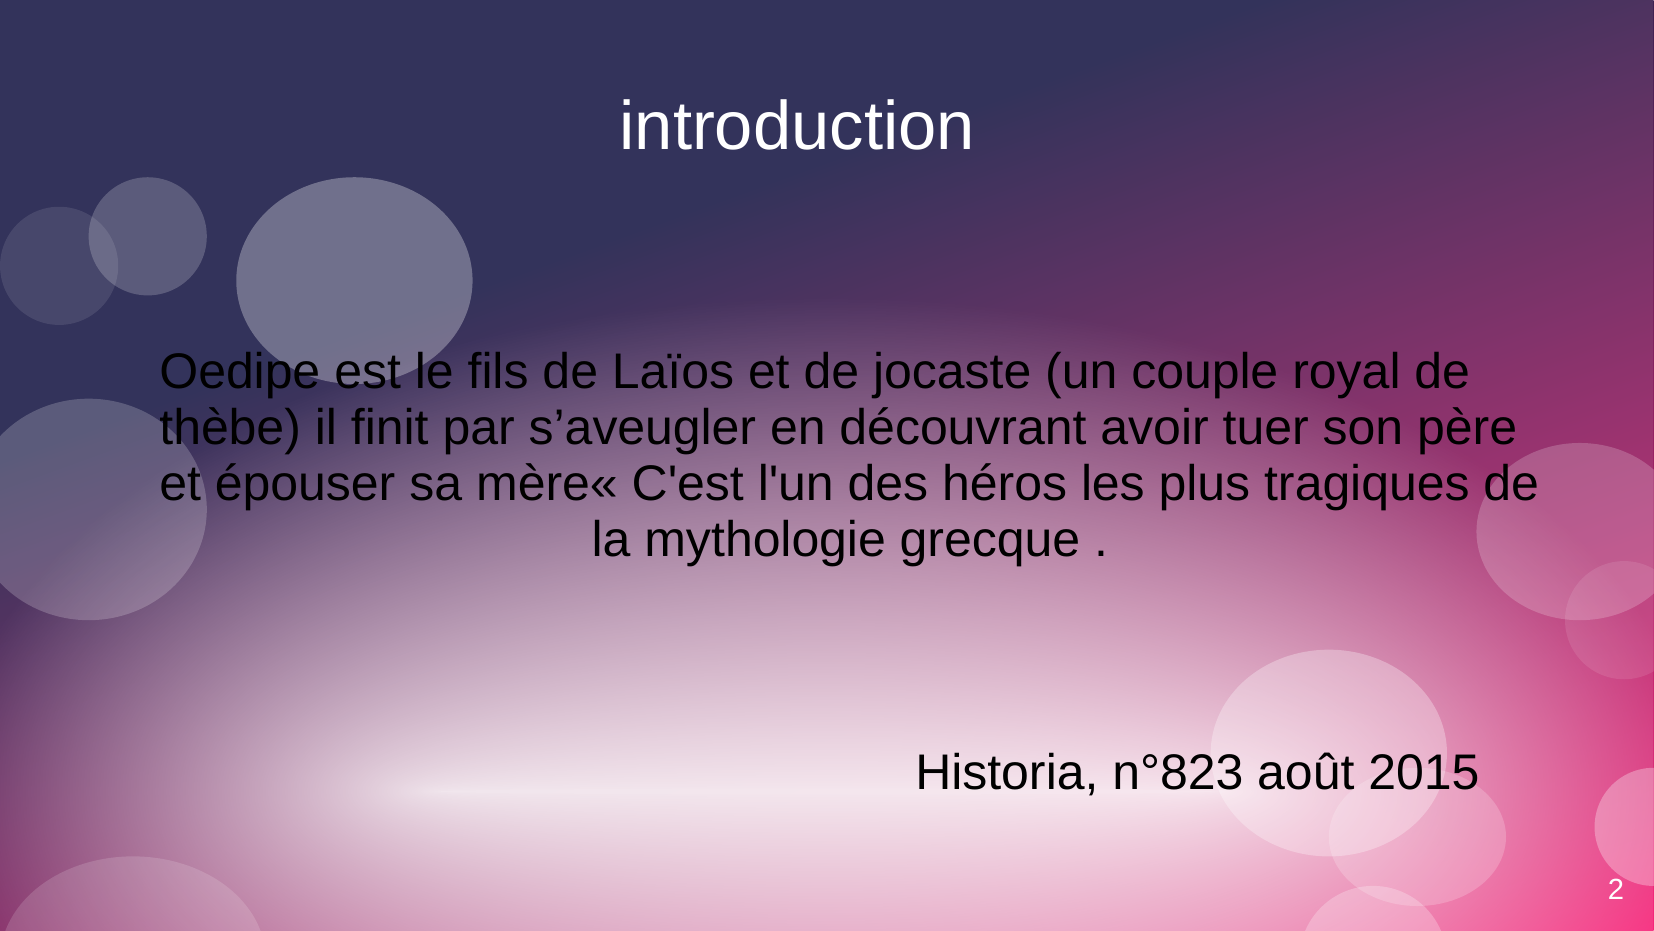

# introduction
Oedipe est le fils de Laïos et de jocaste (un couple royal de thèbe) il finit par s’aveugler en découvrant avoir tuer son père et épouser sa mère« C'est l'un des héros les plus tragiques de la mythologie grecque .
 Historia, n°823 août 2015